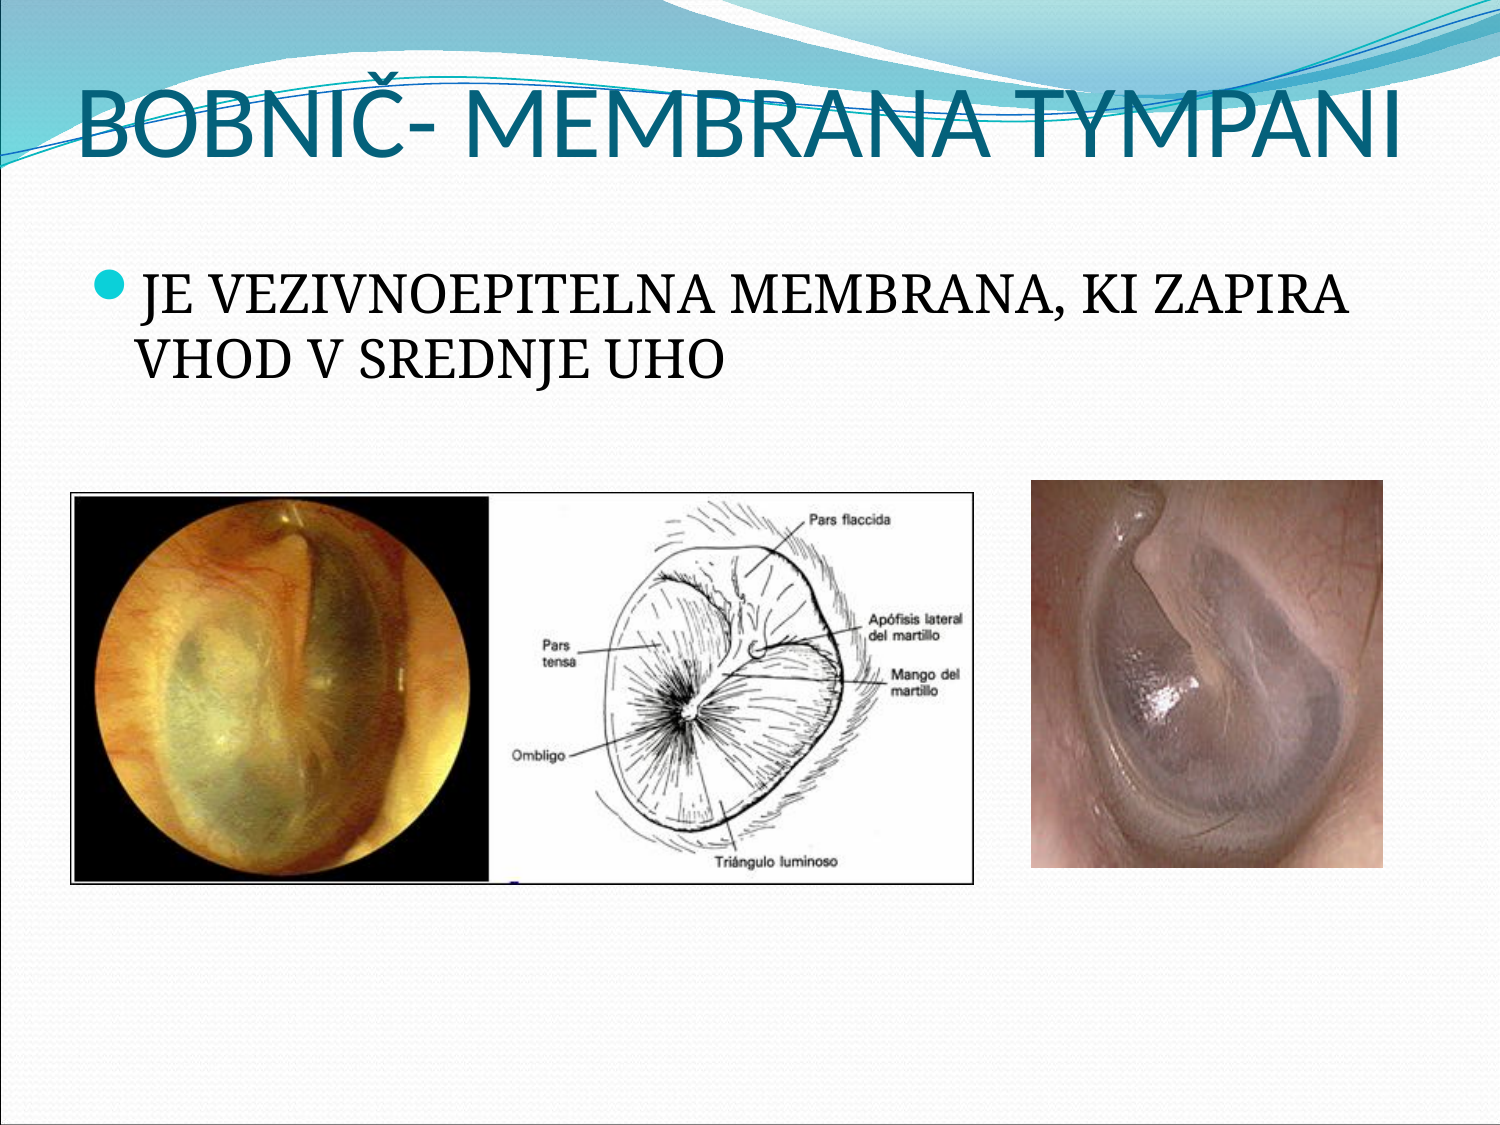

# BOBNIČ- MEMBRANA TYMPANI
JE VEZIVNOEPITELNA MEMBRANA, KI ZAPIRA VHOD V SREDNJE UHO